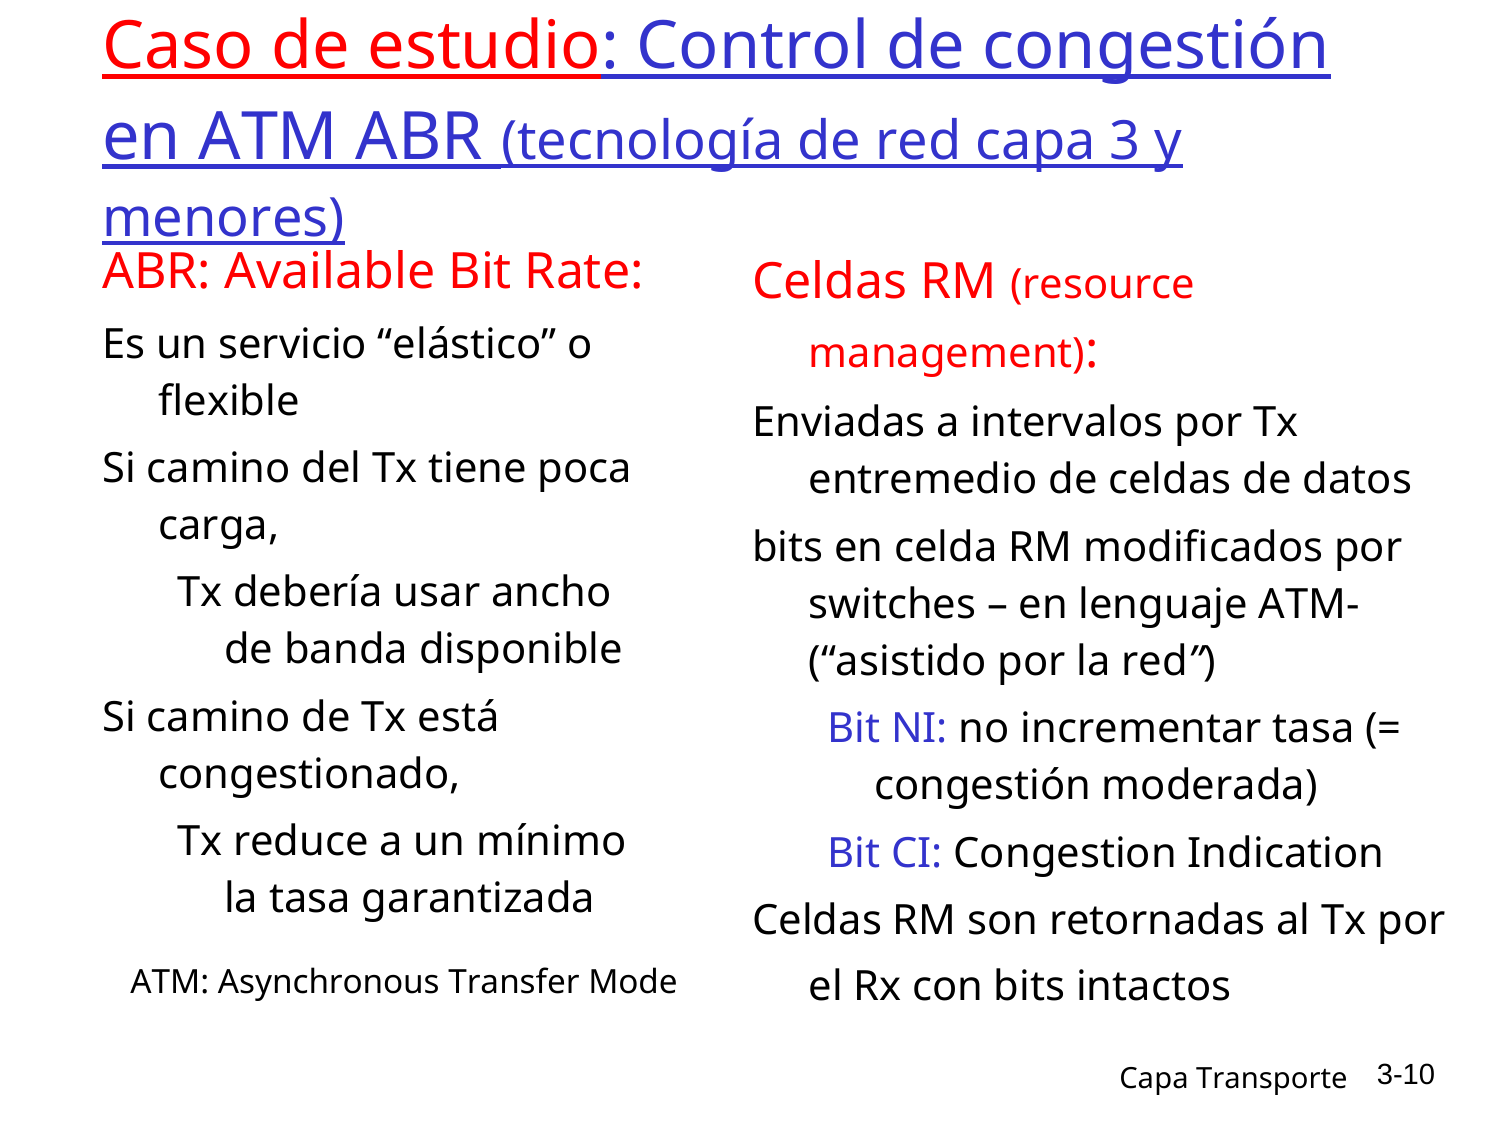

# Caso de estudio: Control de congestión en ATM ABR (tecnología de red capa 3 y menores)
ABR: Available Bit Rate:
Es un servicio “elástico” o flexible
Si camino del Tx tiene poca carga,
Tx debería usar ancho de banda disponible
Si camino de Tx está congestionado,
Tx reduce a un mínimo la tasa garantizada
Celdas RM (resource management):
Enviadas a intervalos por Tx entremedio de celdas de datos
bits en celda RM modificados por switches – en lenguaje ATM- (“asistido por la red”)
Bit NI: no incrementar tasa (= congestión moderada)
Bit CI: Congestion Indication
Celdas RM son retornadas al Tx por el Rx con bits intactos
ATM: Asynchronous Transfer Mode
10